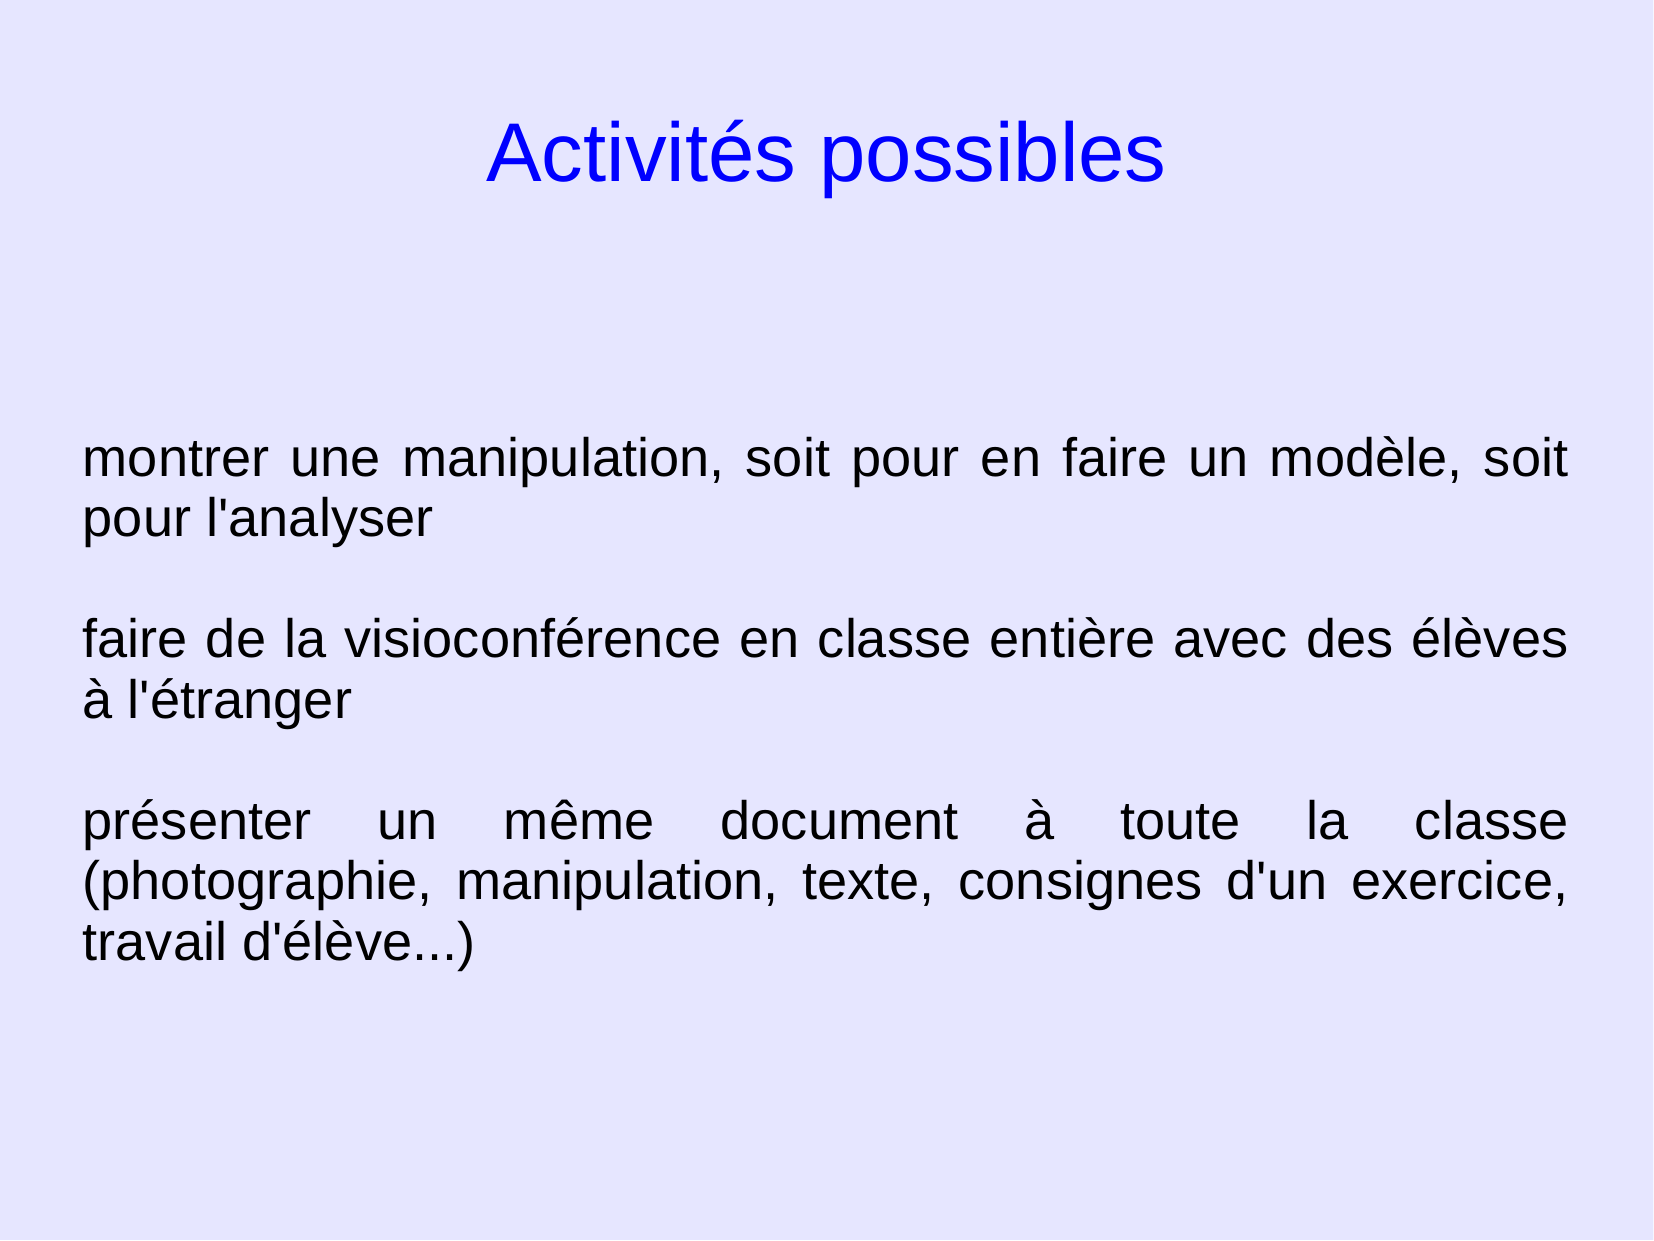

# Activités possibles
montrer une manipulation, soit pour en faire un modèle, soit pour l'analyser
faire de la visioconférence en classe entière avec des élèves à l'étranger
présenter un même document à toute la classe (photographie, manipulation, texte, consignes d'un exercice, travail d'élève...)